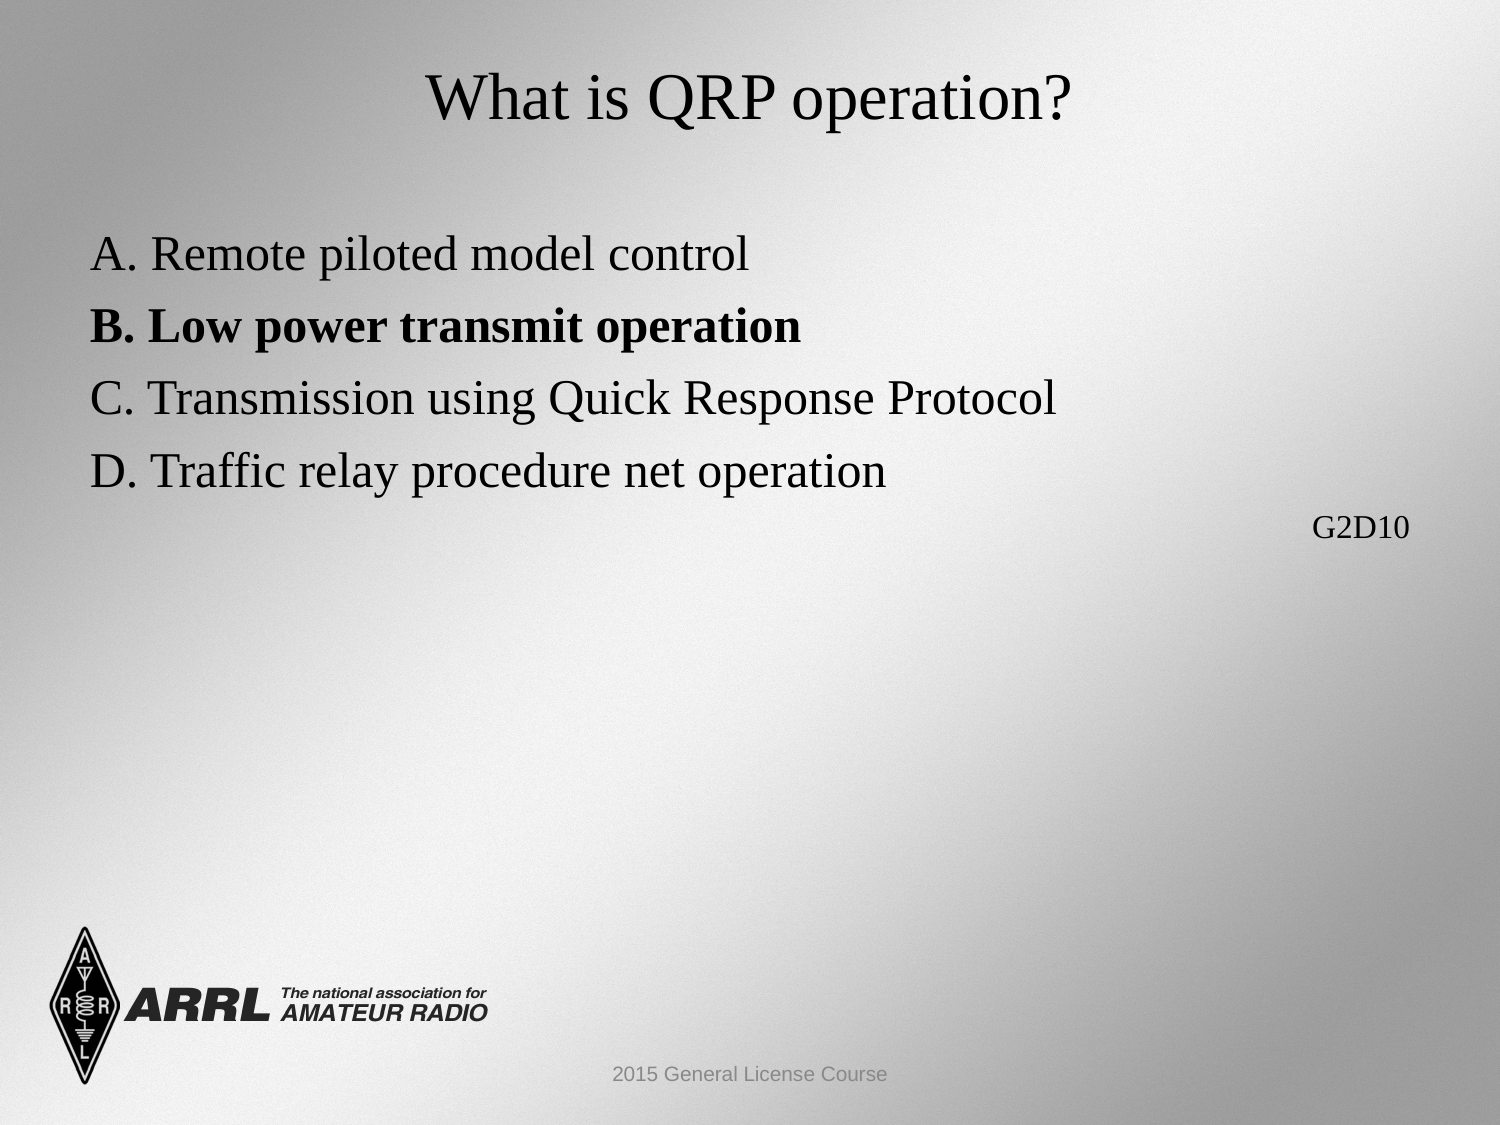

# What is QRP operation?
A. Remote piloted model control
B. Low power transmit operation
C. Transmission using Quick Response Protocol
D. Traffic relay procedure net operation
 G2D10
2015 General License Course